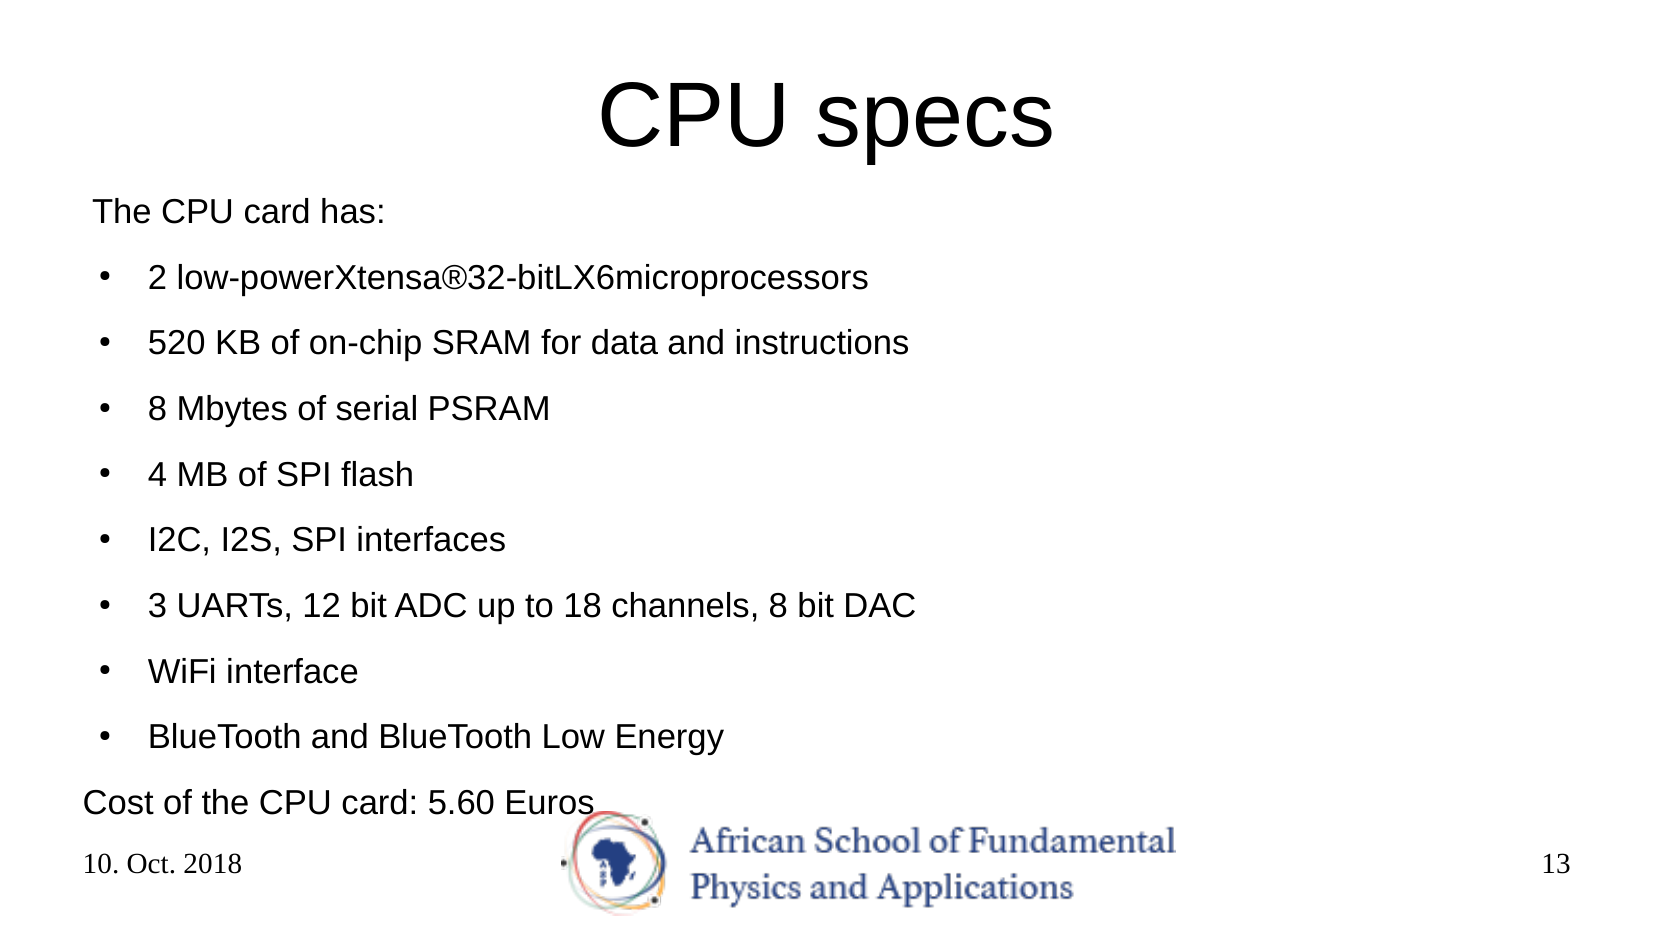

# CPU specs
 The CPU card has:
2 low-powerXtensa®32-bitLX6microprocessors
520 KB of on-chip SRAM for data and instructions
8 Mbytes of serial PSRAM
4 MB of SPI flash
I2C, I2S, SPI interfaces
3 UARTs, 12 bit ADC up to 18 channels, 8 bit DAC
WiFi interface
BlueTooth and BlueTooth Low Energy
Cost of the CPU card: 5.60 Euros
10. Oct. 2018
13